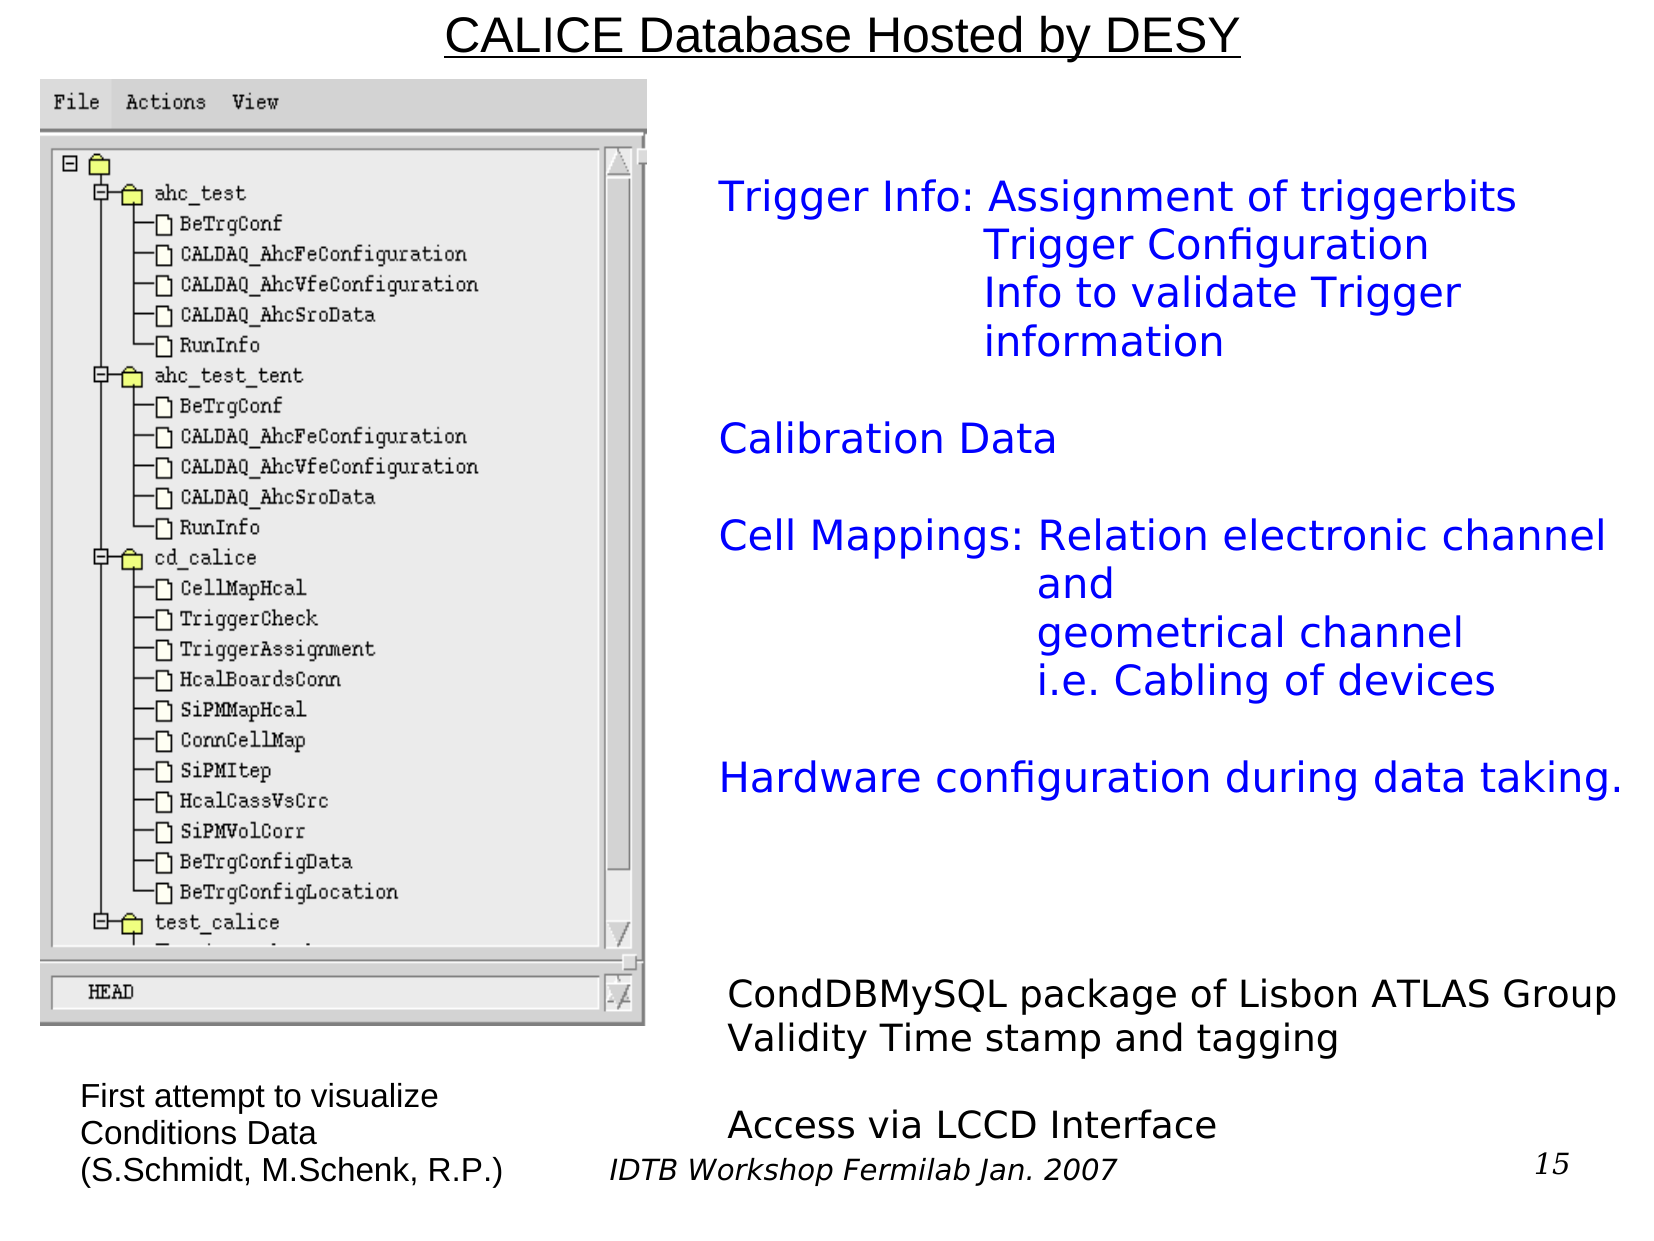

CALICE Database Hosted by DESY
Trigger Info: Assignment of triggerbits
 Trigger Configuration
 Info to validate Trigger
 information
Calibration Data
Cell Mappings: Relation electronic channel
 and
 geometrical channel
 i.e. Cabling of devices
Hardware configuration during data taking.
CondDBMySQL package of Lisbon ATLAS Group
Validity Time stamp and tagging
Access via LCCD Interface
First attempt to visualize
Conditions Data
(S.Schmidt, M.Schenk, R.P.)
15
ILC Detector Testbeam Workshop Jan. 07